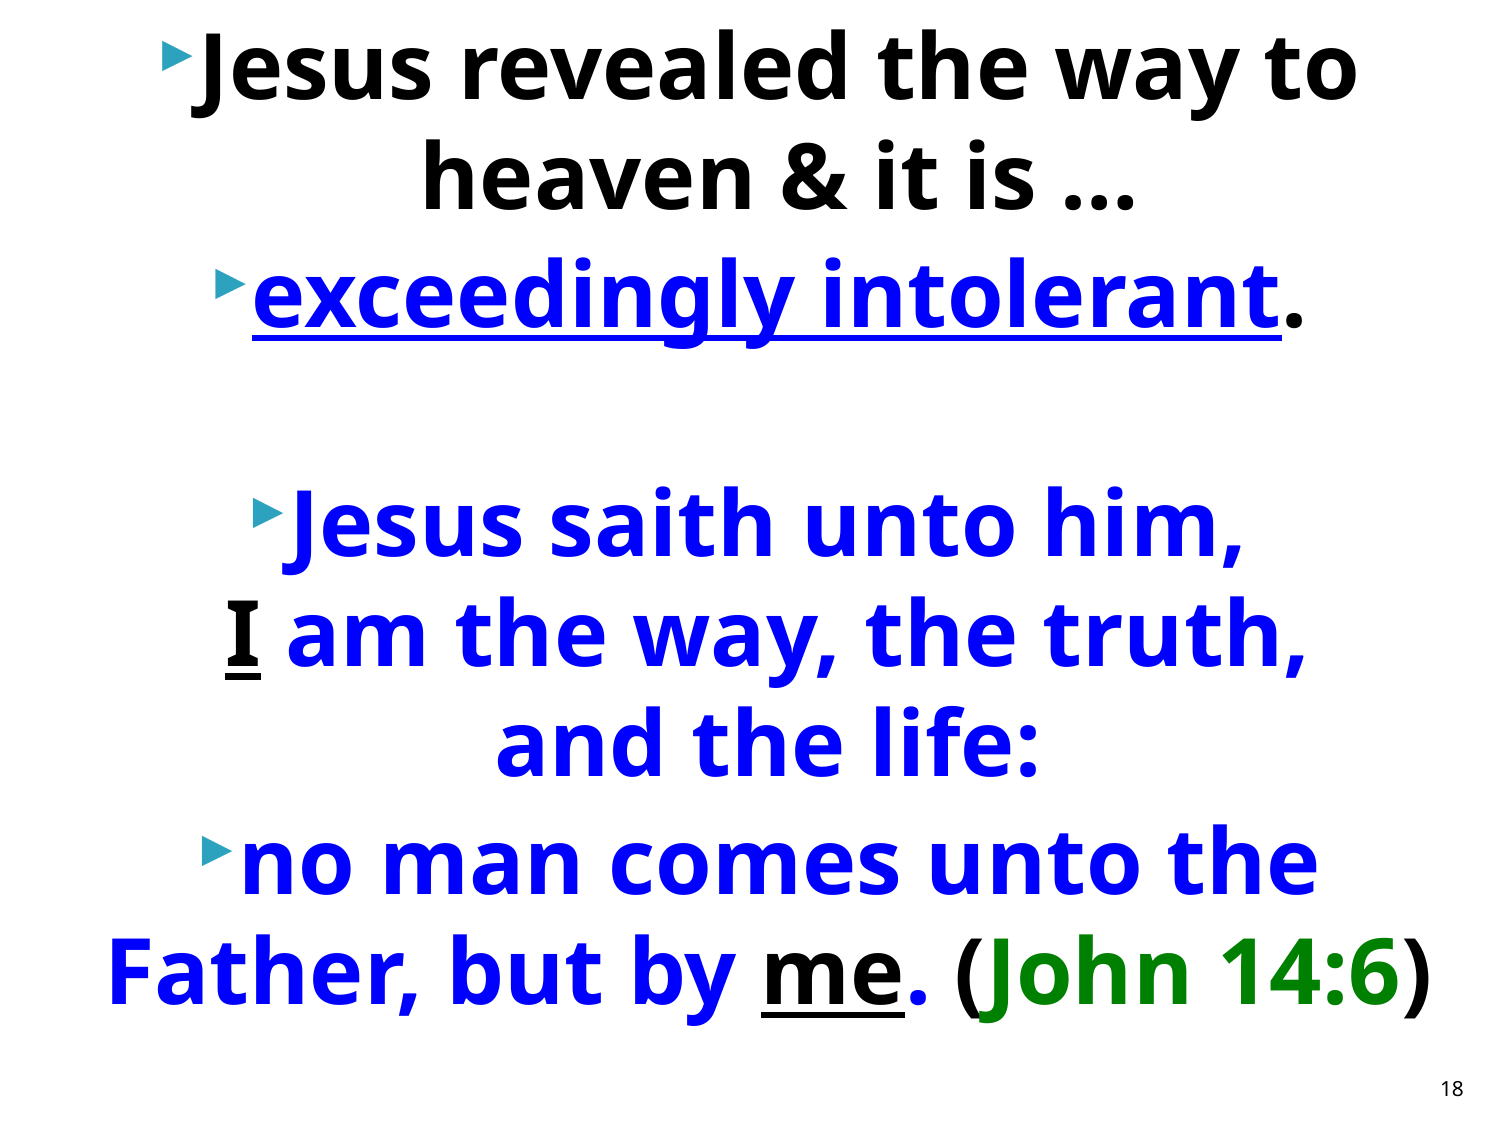

# Jesus revealed the way to heaven & it is …
exceedingly intolerant.
Jesus saith unto him,
I am the way, the truth,
and the life:
no man comes unto the Father, but by me. (John 14:6)